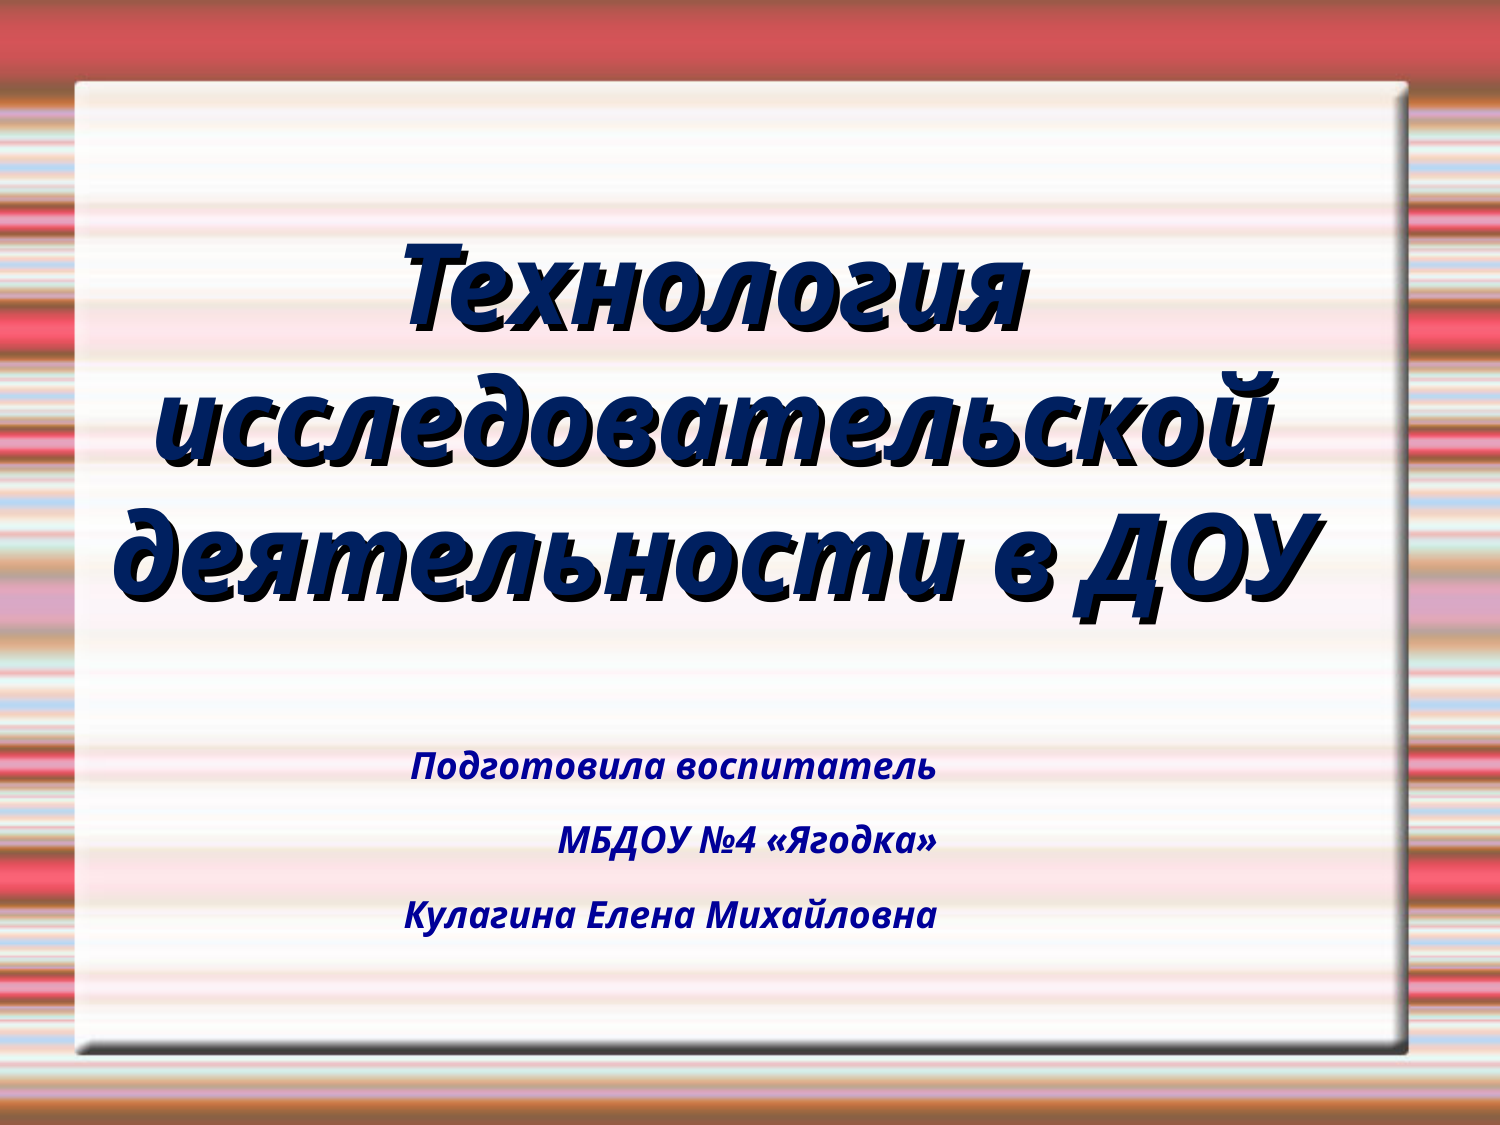

Технология исследовательской деятельности в ДОУ
# Подготовила воспитатель
МБДОУ №4 «Ягодка»
 Кулагина Елена Михайловна